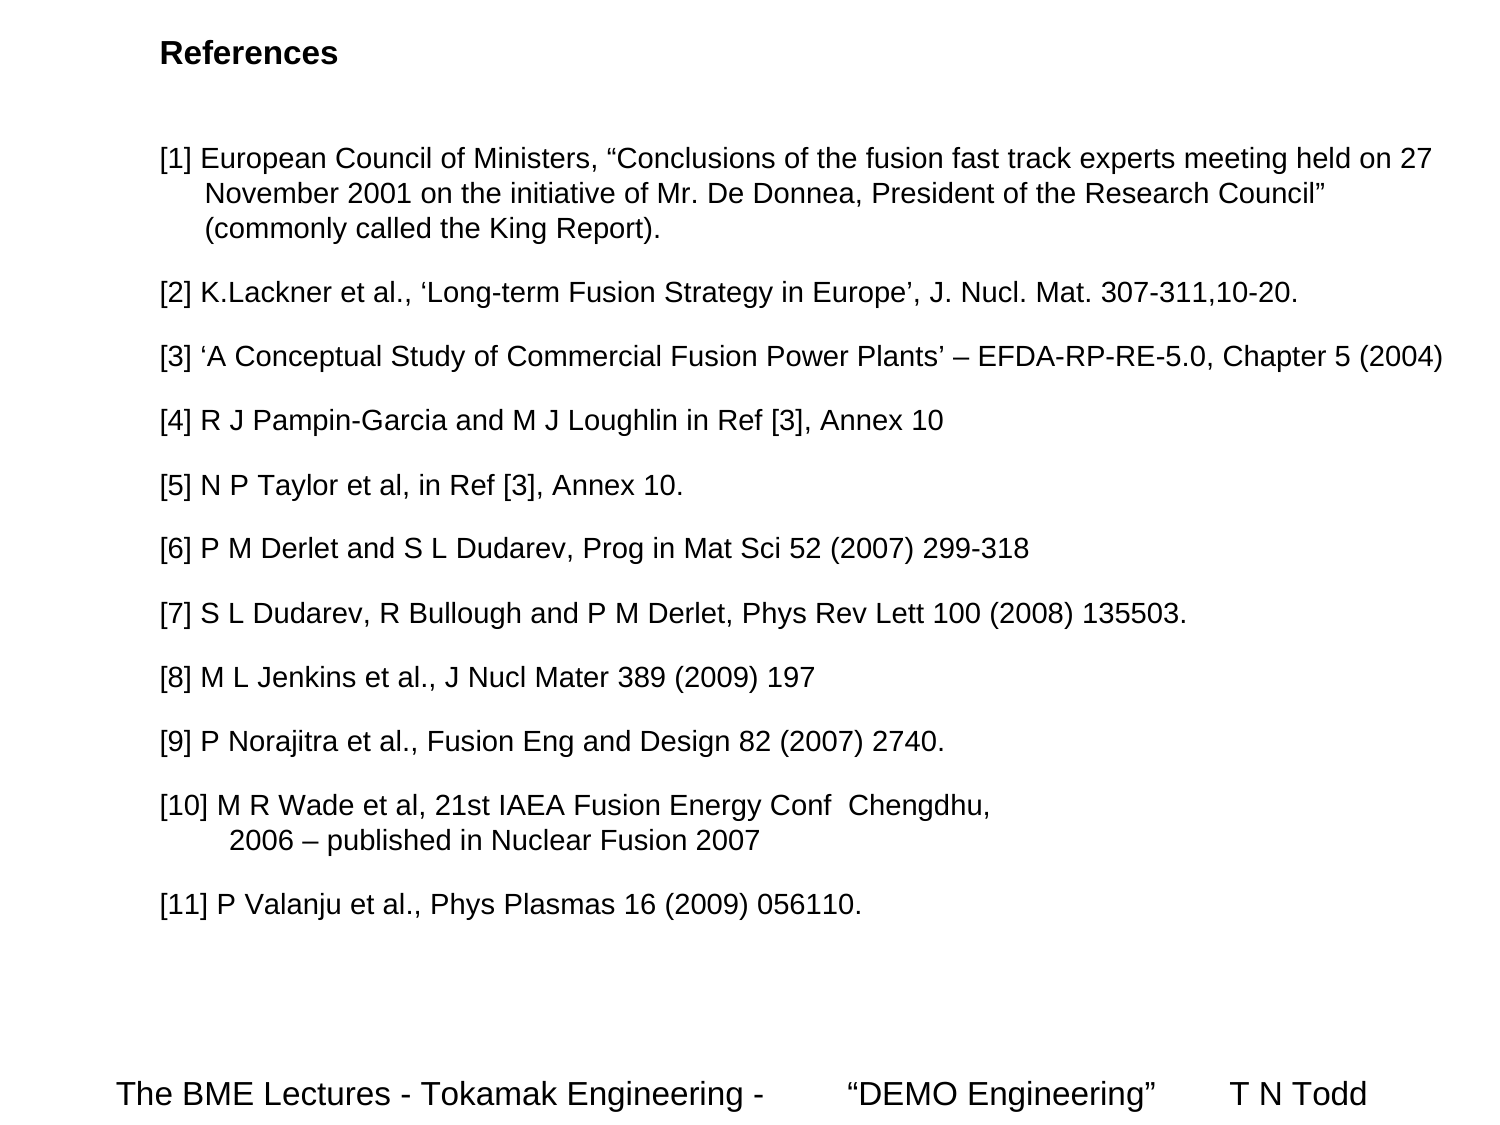

References
[1] European Council of Ministers, “Conclusions of the fusion fast track experts meeting held on 27 November 2001 on the initiative of Mr. De Donnea, President of the Research Council” (commonly called the King Report).
[2] K.Lackner et al., ‘Long-term Fusion Strategy in Europe’, J. Nucl. Mat. 307-311,10-20.
[3] ‘A Conceptual Study of Commercial Fusion Power Plants’ – EFDA-RP-RE-5.0, Chapter 5 (2004)
[4] R J Pampin-Garcia and M J Loughlin in Ref [3], Annex 10
[5] N P Taylor et al, in Ref [3], Annex 10.
[6] P M Derlet and S L Dudarev, Prog in Mat Sci 52 (2007) 299-318
[7] S L Dudarev, R Bullough and P M Derlet, Phys Rev Lett 100 (2008) 135503.
[8] M L Jenkins et al., J Nucl Mater 389 (2009) 197
[9] P Norajitra et al., Fusion Eng and Design 82 (2007) 2740.
[10] M R Wade et al, 21st IAEA Fusion Energy Conf Chengdhu,
 2006 – published in Nuclear Fusion 2007
[11] P Valanju et al., Phys Plasmas 16 (2009) 056110.